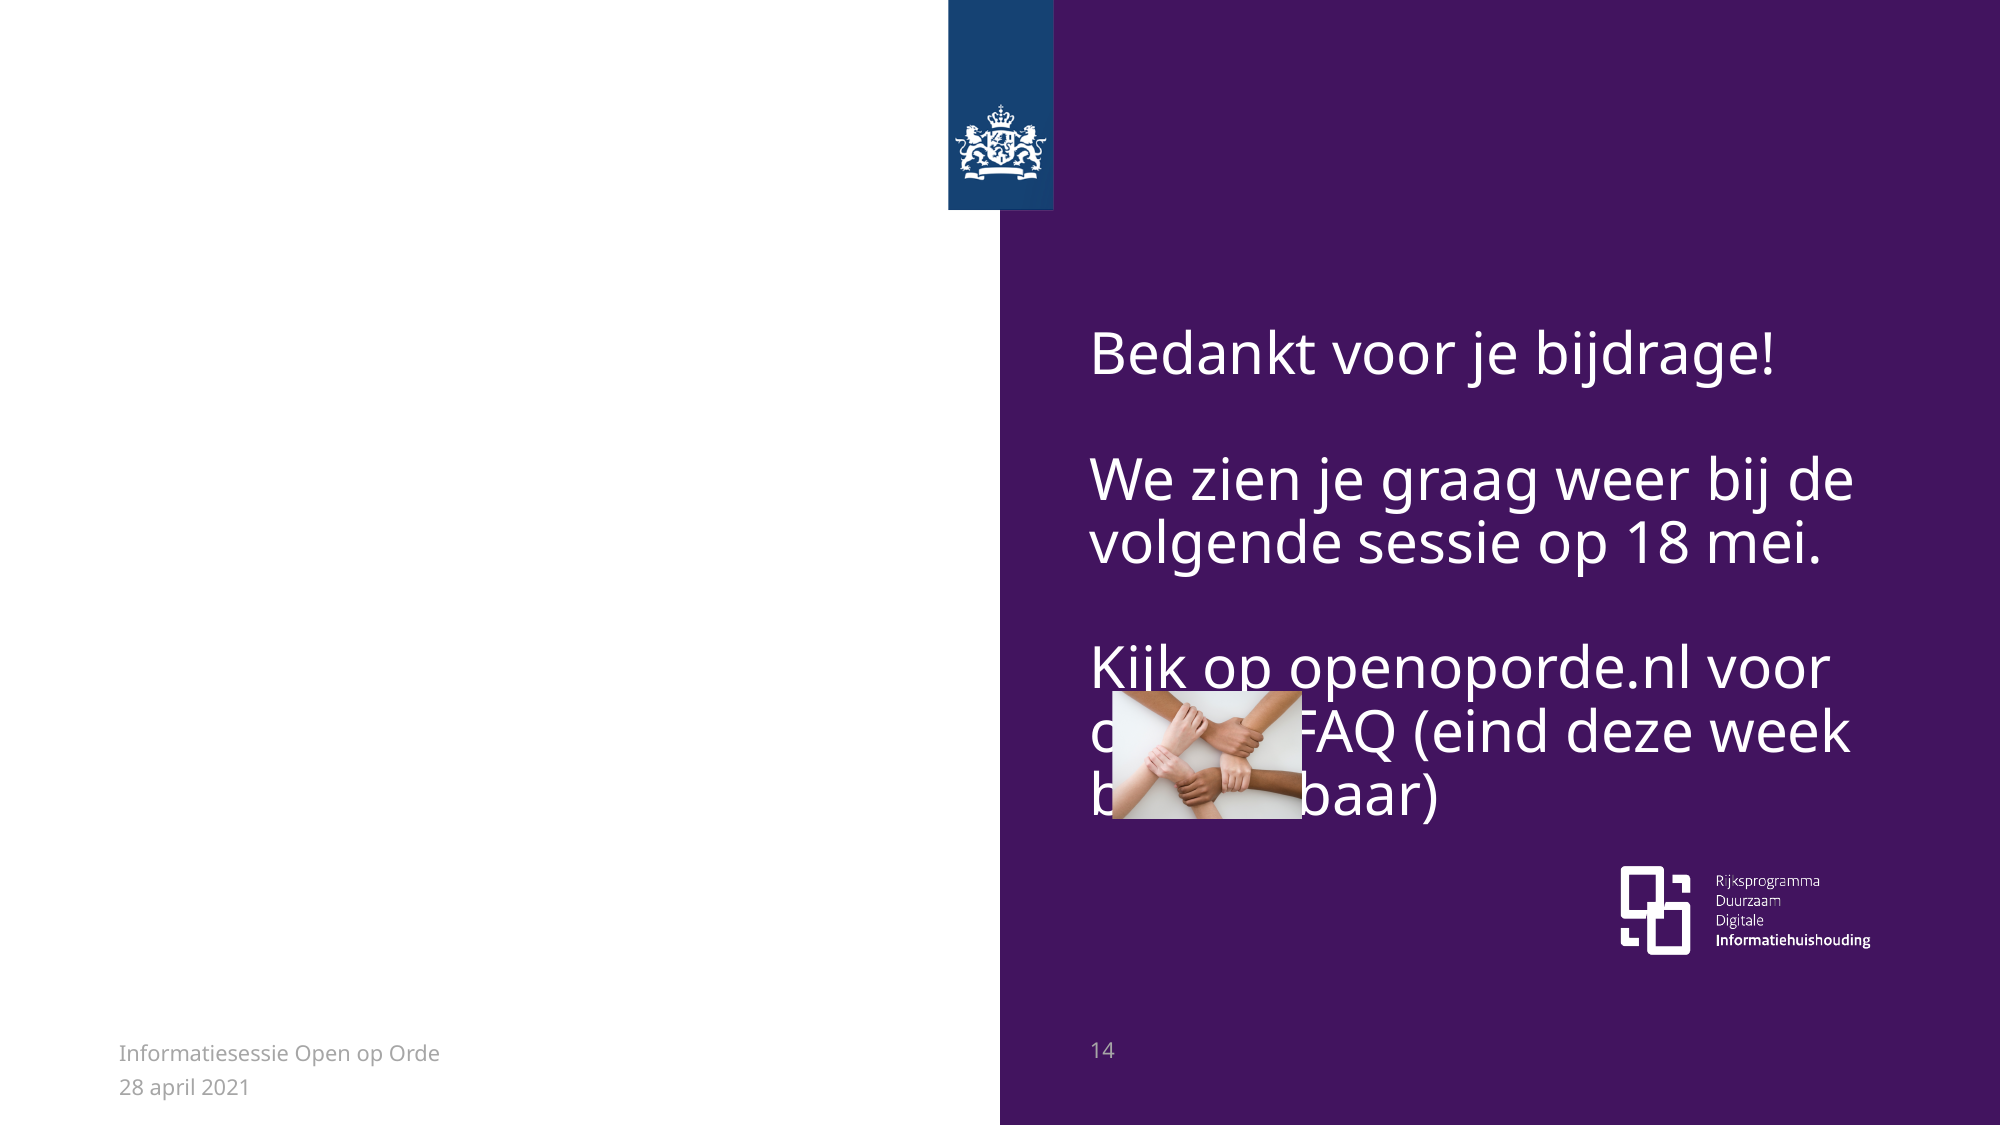

# Bedankt voor je bijdrage! We zien je graag weer bij de volgende sessie op 18 mei. Kijk op openoporde.nl voor o.a. de FAQ (eind deze week beschikbaar)
Informatiesessie Open op Orde
28 april 2021